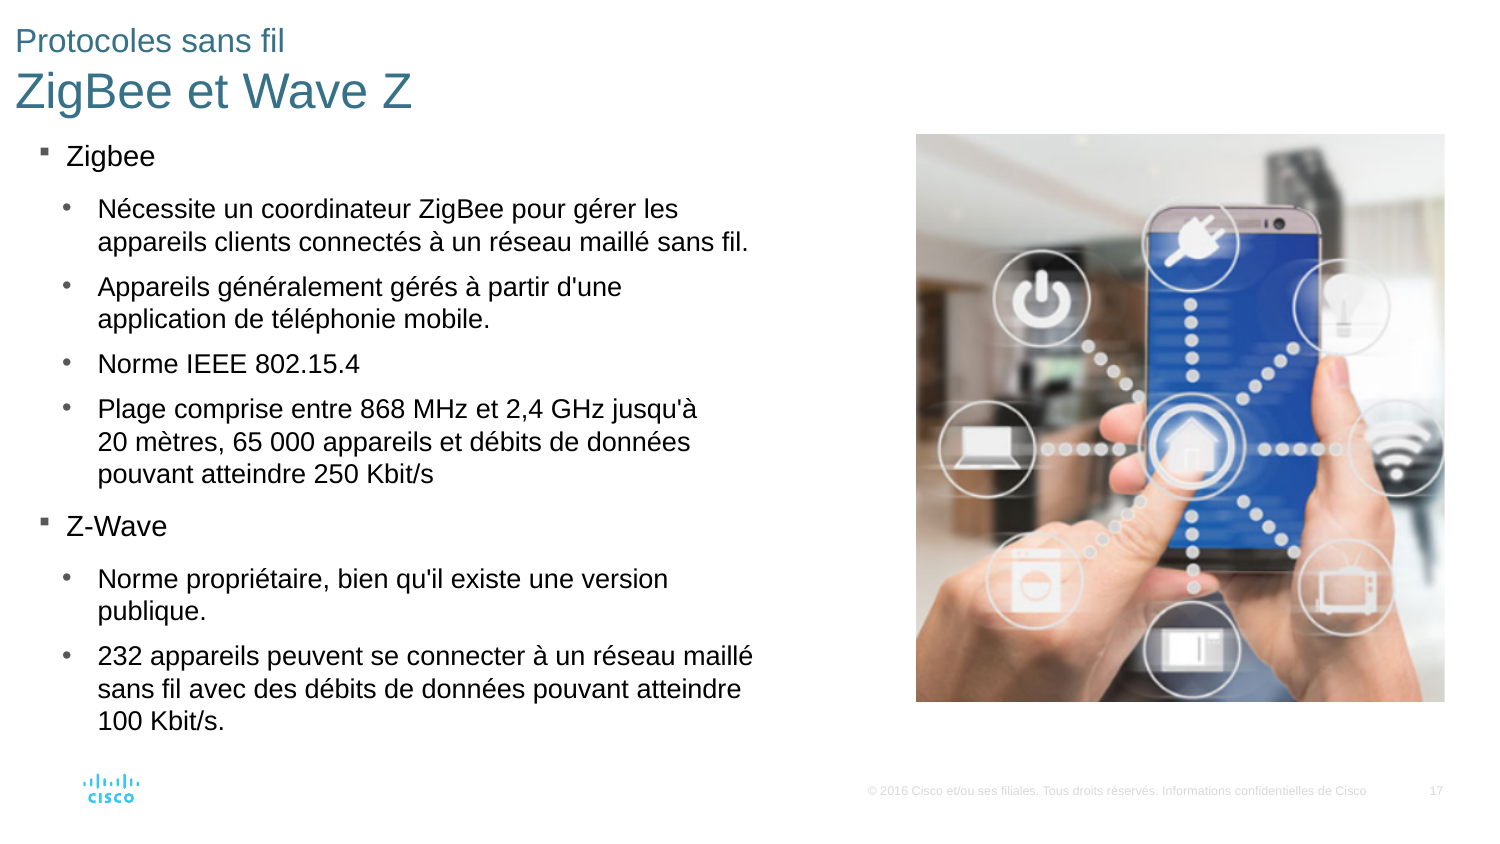

# Protocoles sans fil ZigBee et Wave Z
Zigbee
Nécessite un coordinateur ZigBee pour gérer les appareils clients connectés à un réseau maillé sans fil.
Appareils généralement gérés à partir d'une application de téléphonie mobile.
Norme IEEE 802.15.4
Plage comprise entre 868 MHz et 2,4 GHz jusqu'à 20 mètres, 65 000 appareils et débits de données pouvant atteindre 250 Kbit/s
Z-Wave
Norme propriétaire, bien qu'il existe une version publique.
232 appareils peuvent se connecter à un réseau maillé sans fil avec des débits de données pouvant atteindre 100 Kbit/s.